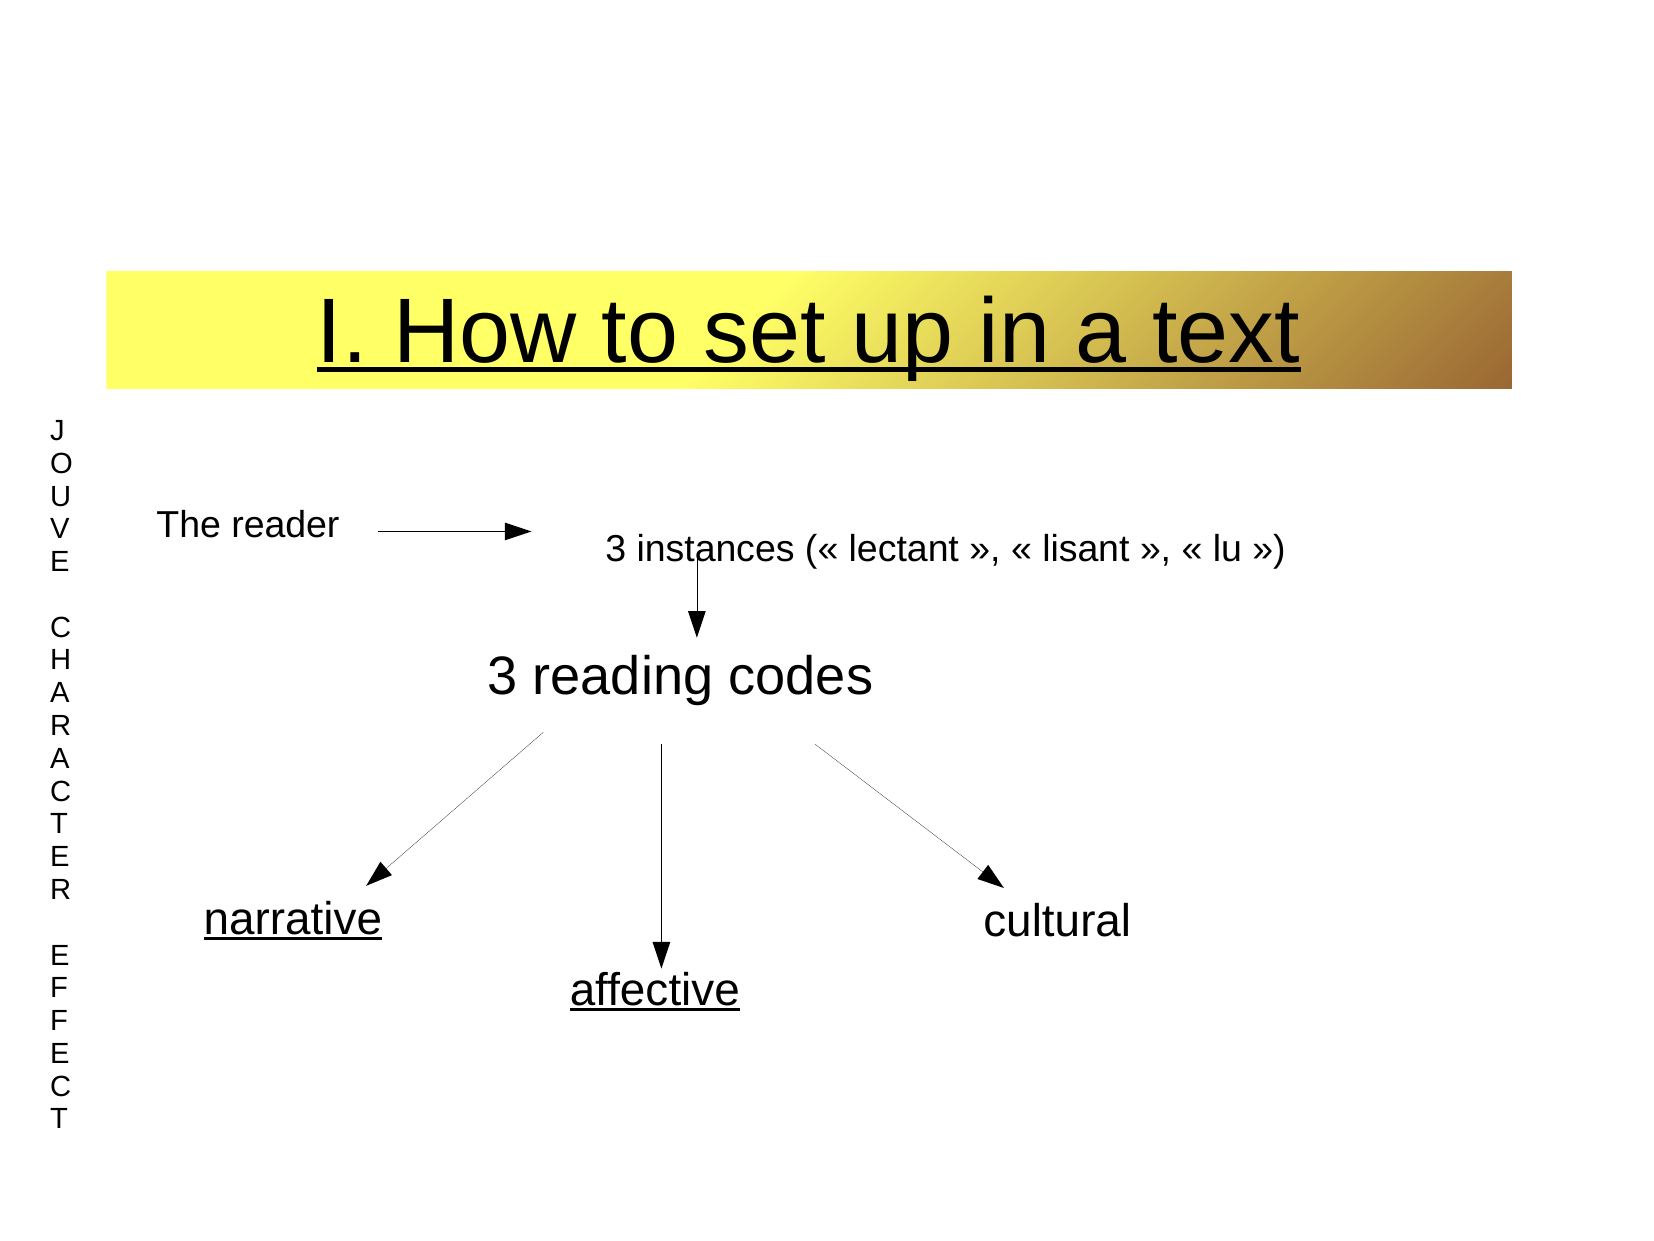

I. How to set up in a text
J
O
U
V
E
C
H
A
R
A
C
T
E
R
E
F
F
E
C
T
The reader
3 instances (« lectant », « lisant », « lu »)
3 reading codes
narrative
cultural
affective